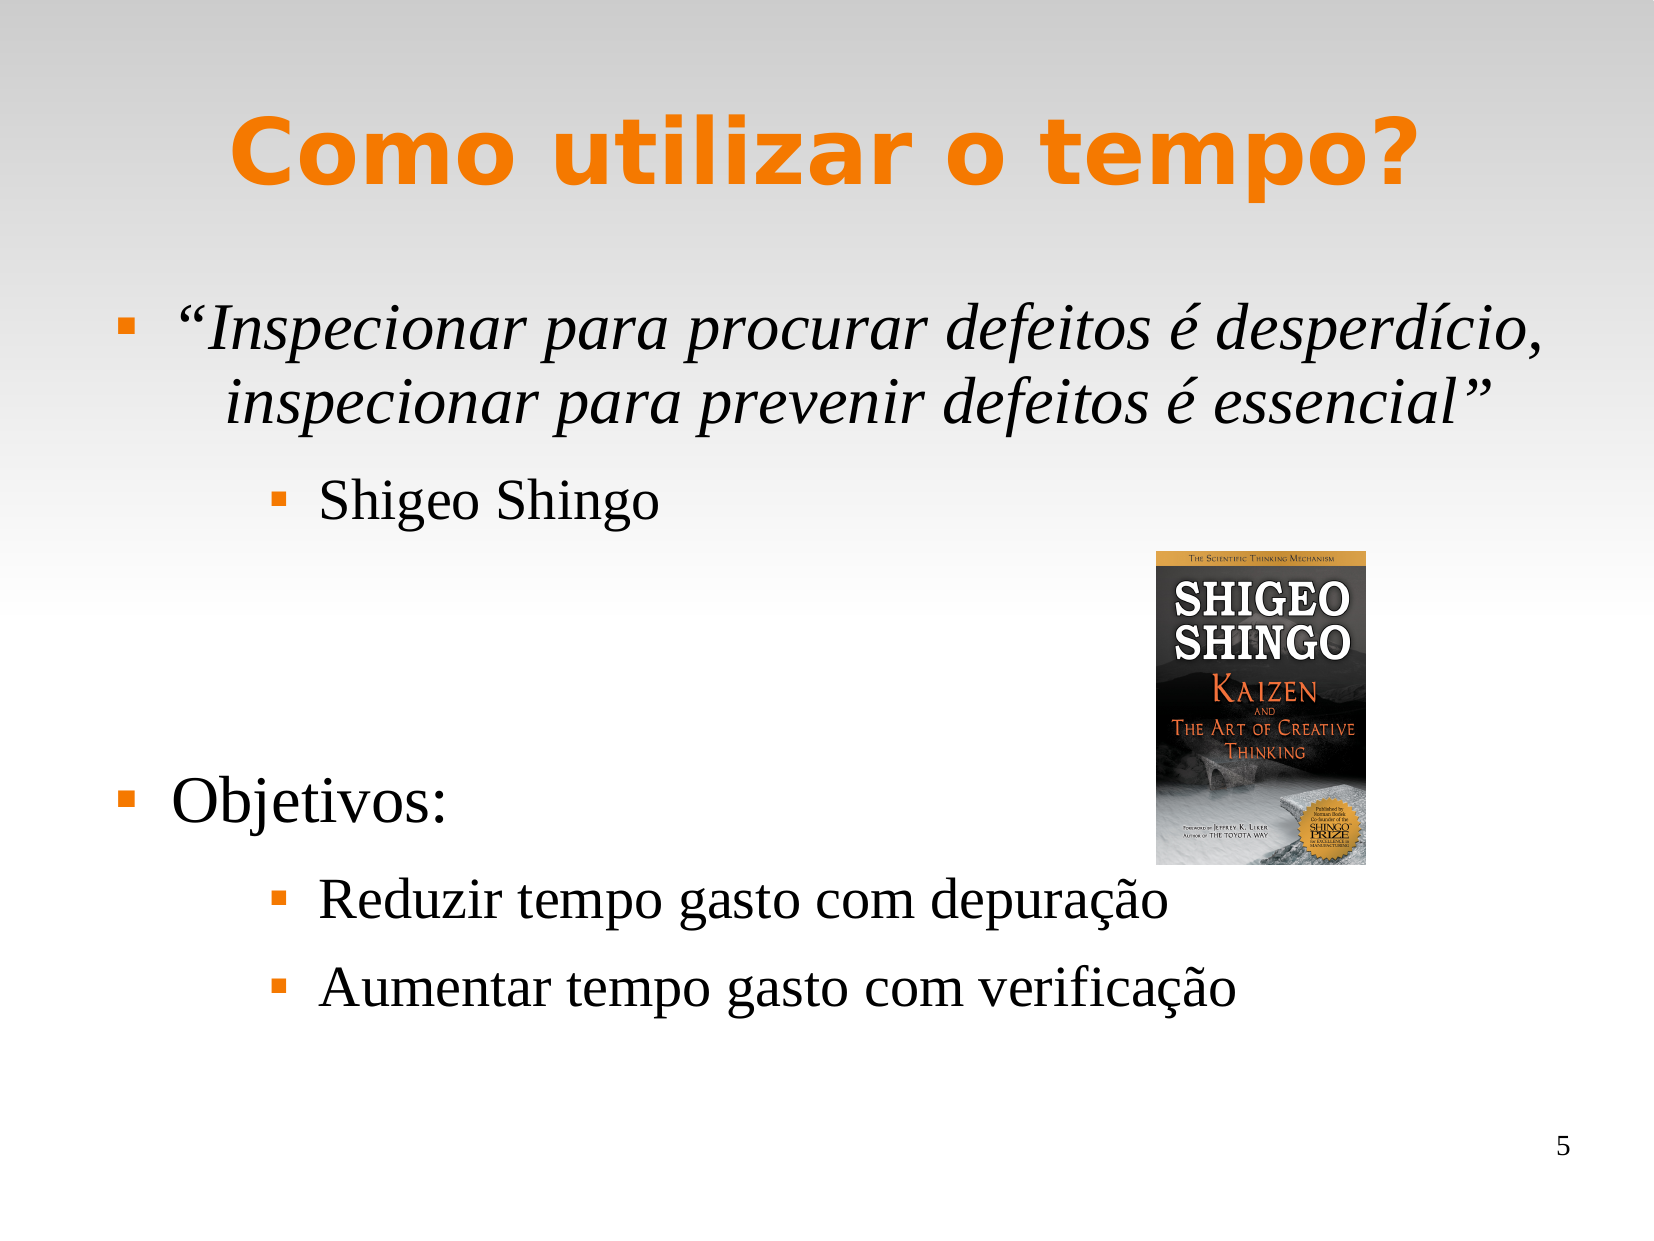

# Como utilizar o tempo?
“Inspecionar para procurar defeitos é desperdício, inspecionar para prevenir defeitos é essencial”
Shigeo Shingo
Objetivos:
Reduzir tempo gasto com depuração
Aumentar tempo gasto com verificação
5